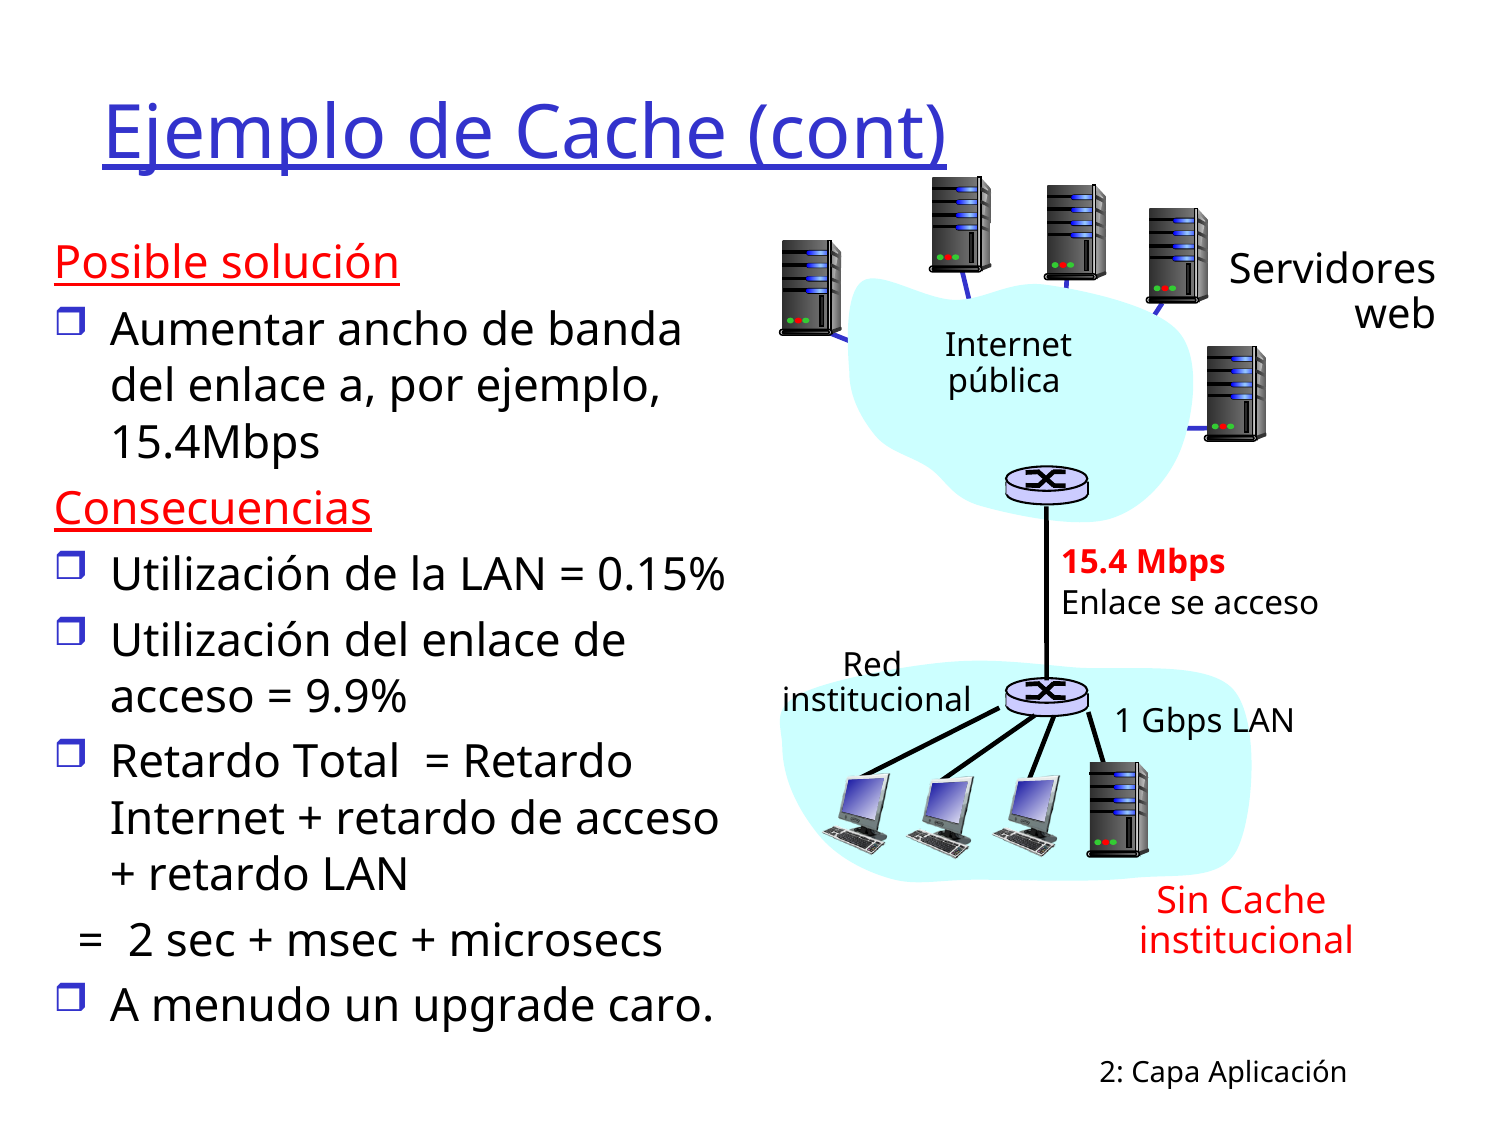

# Ejemplo de Cache (cont)
Posible solución
Aumentar ancho de banda del enlace a, por ejemplo, 15.4Mbps
Consecuencias
Utilización de la LAN = 0.15%
Utilización del enlace de acceso = 9.9%
Retardo Total = Retardo Internet + retardo de acceso + retardo LAN
 = 2 sec + msec + microsecs
A menudo un upgrade caro.
Servidores
web
 Internet
pública
15.4 Mbps
Enlace se acceso
Red
institucional
1 Gbps LAN
Sin Cache
institucional